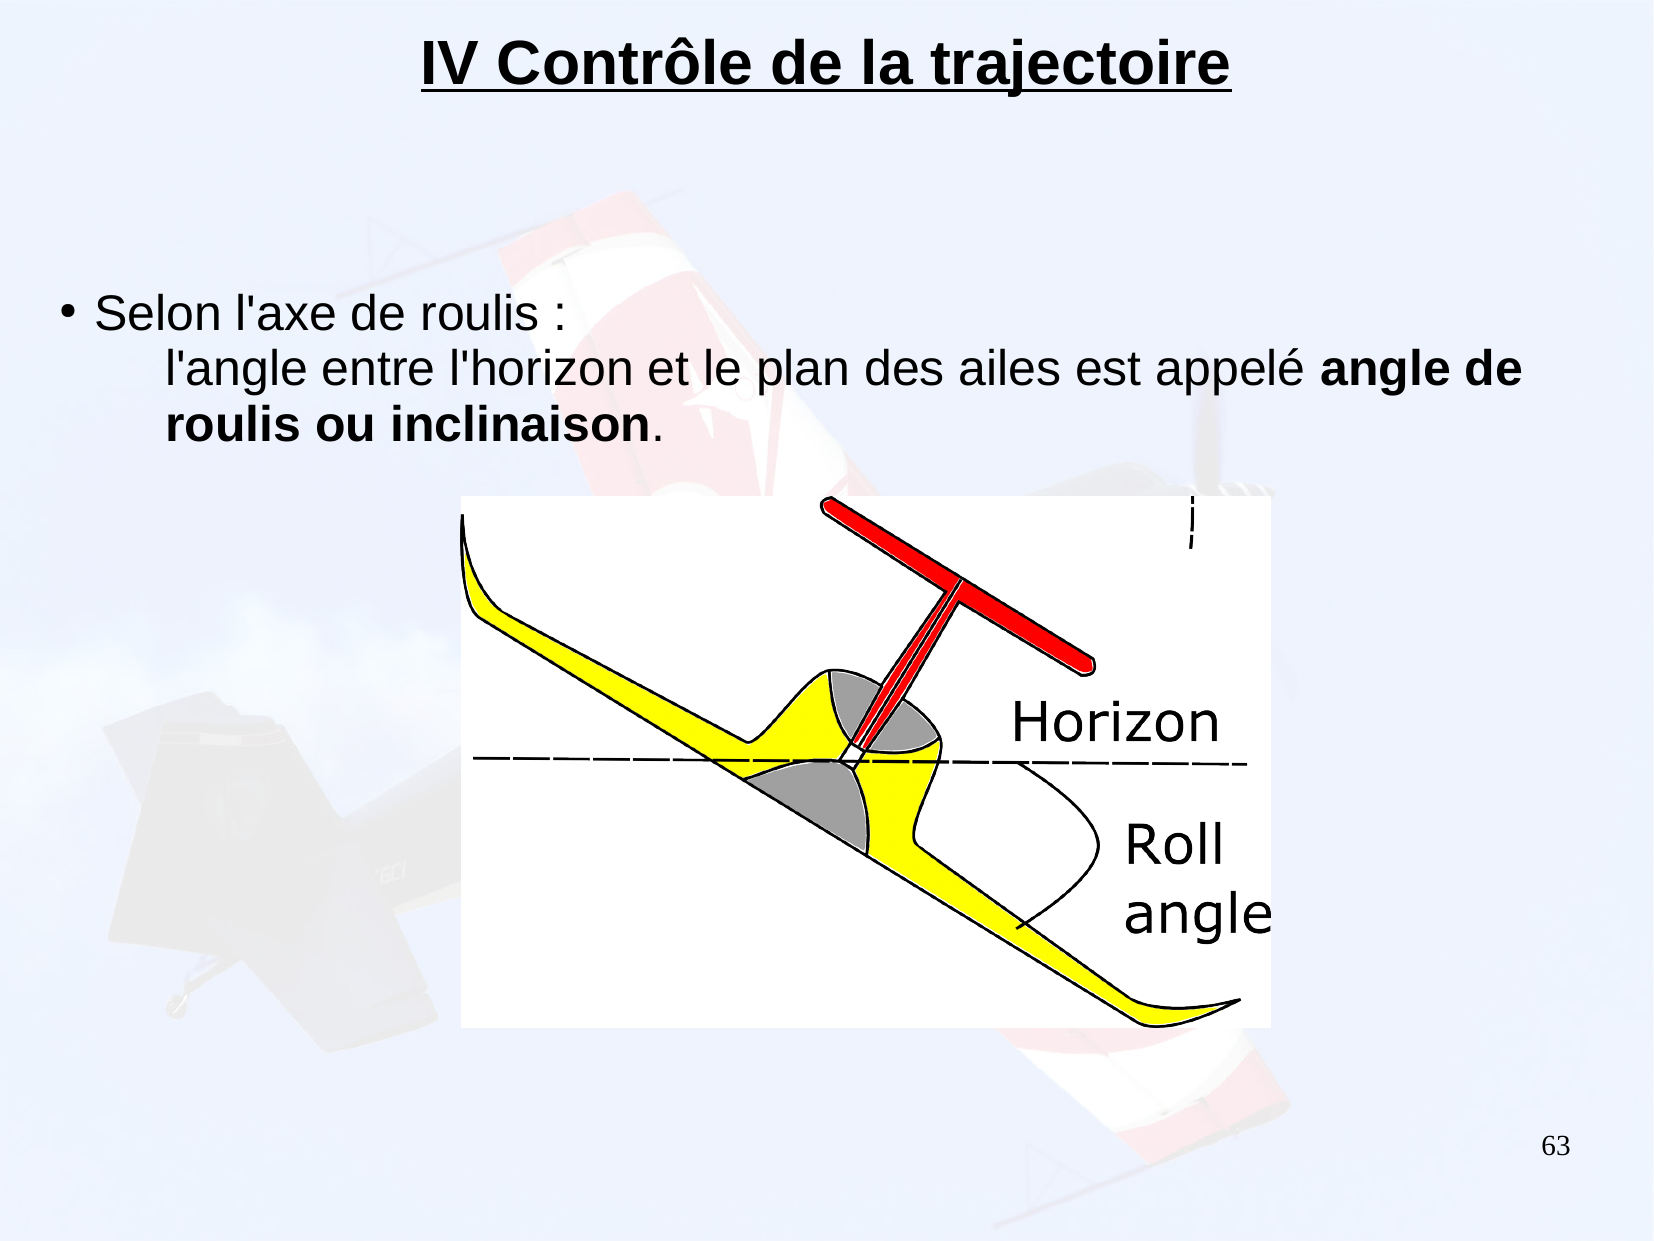

# IV Contrôle de la trajectoire
Selon l'axe de roulis :
l'angle entre l'horizon et le plan des ailes est appelé angle de roulis ou inclinaison.
63